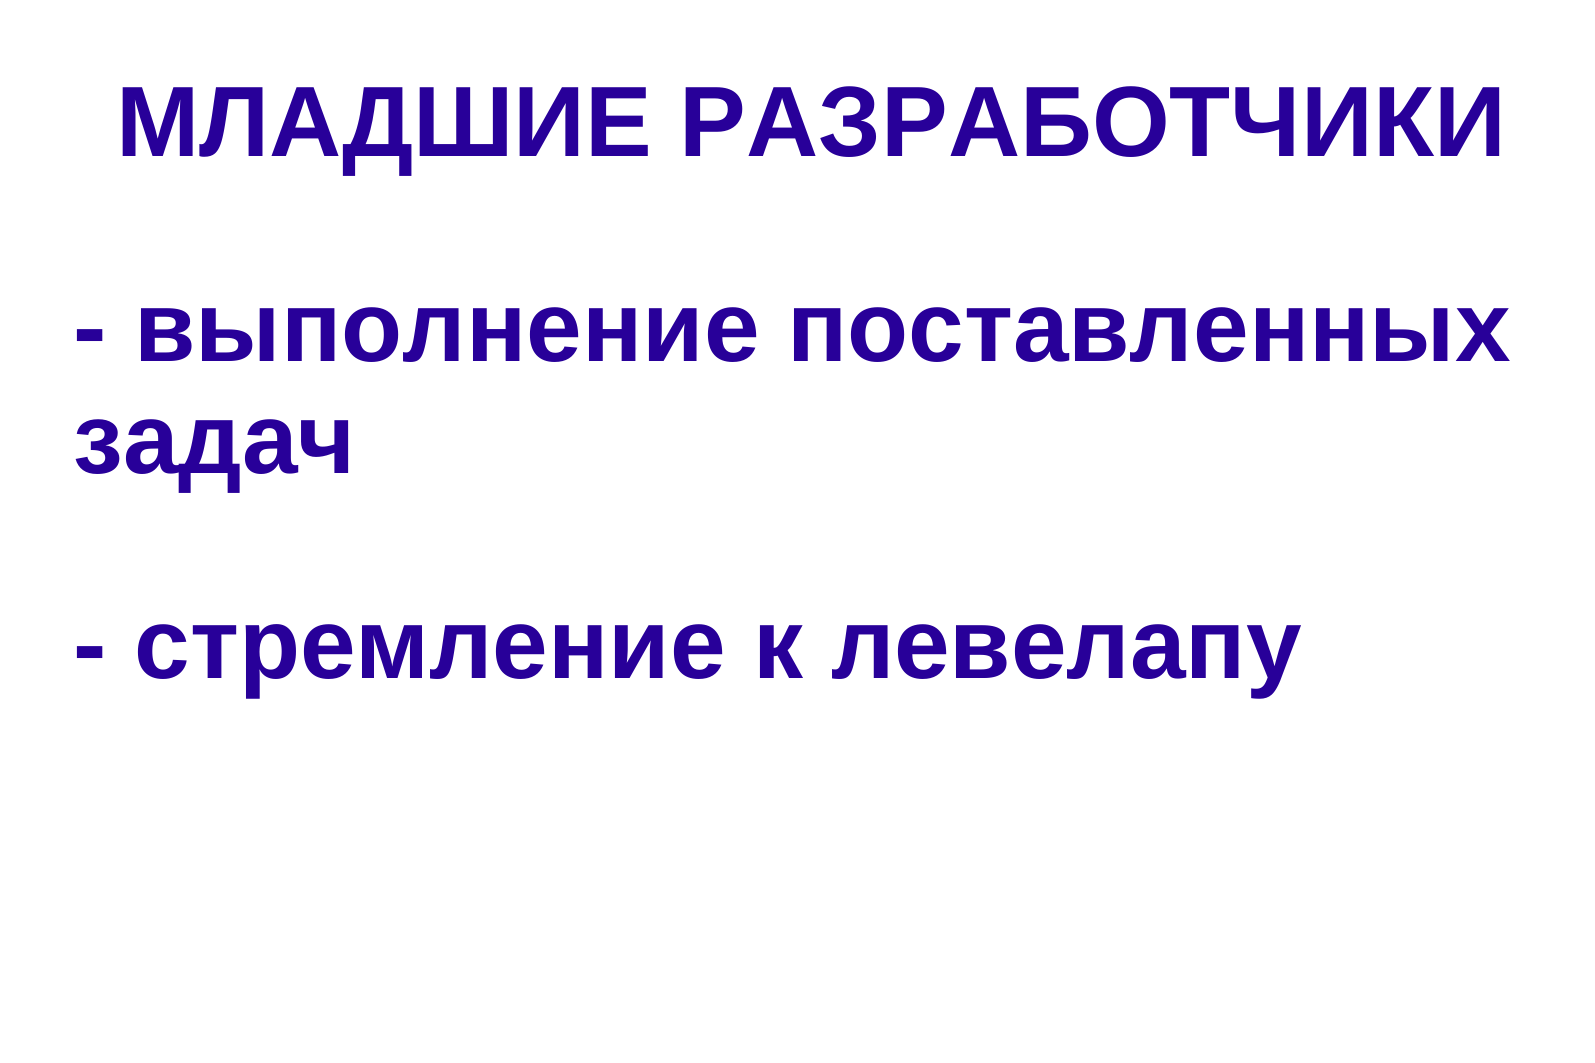

МЛАДШИЕ РАЗРАБОТЧИКИ
- выполнение поставленных задач
- стремление к левелапу